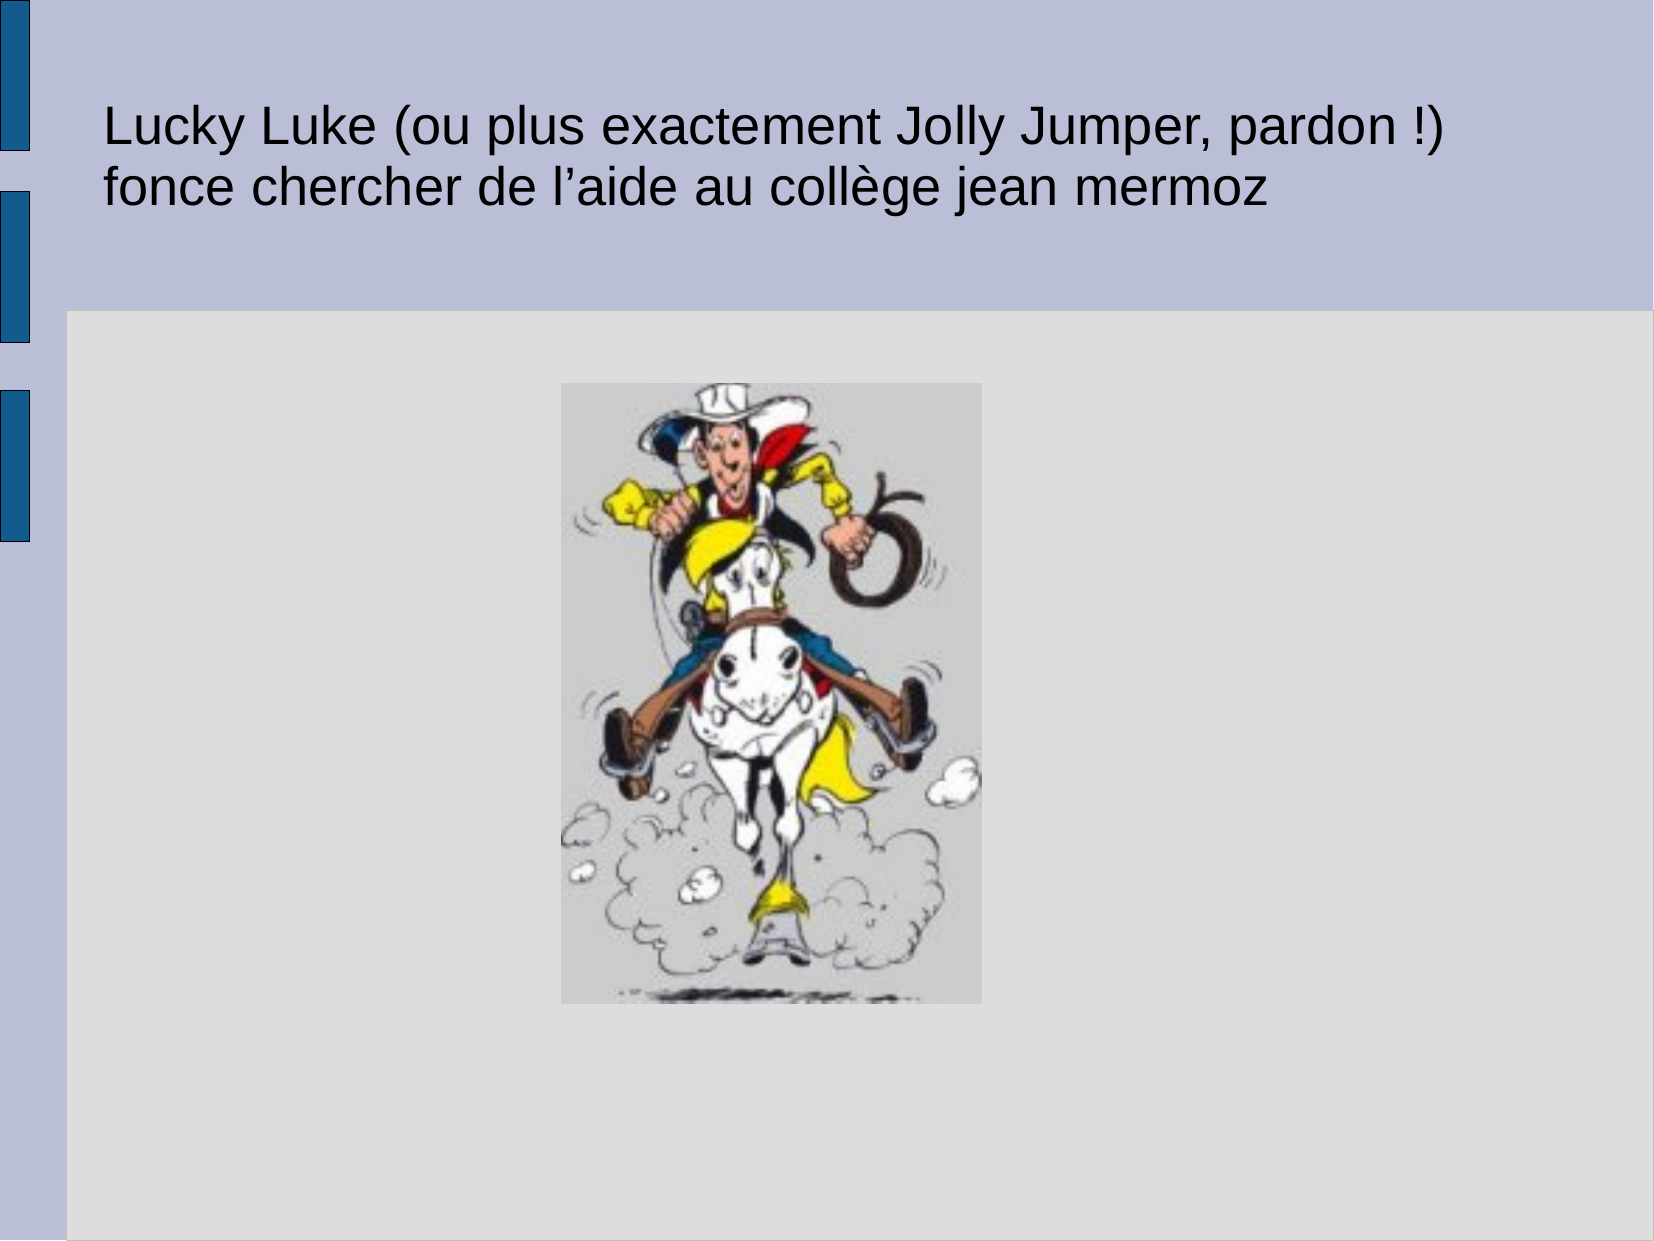

Lucky Luke (ou plus exactement Jolly Jumper, pardon !) fonce chercher de l’aide au collège jean mermoz